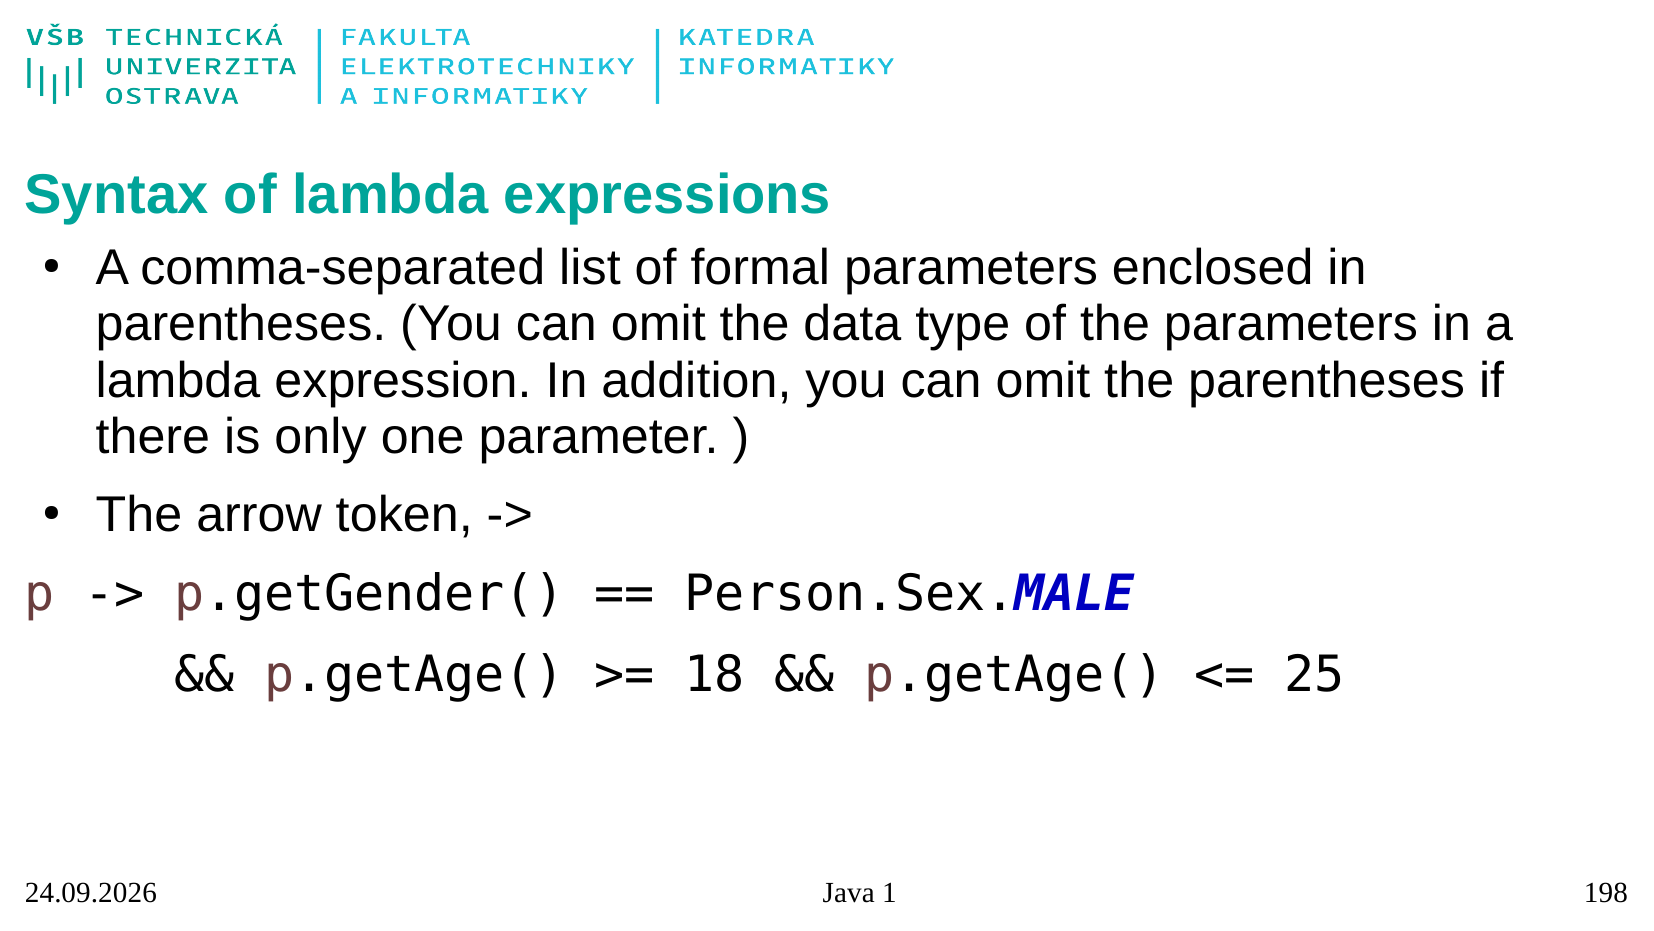

# Syntax of lambda expressions
A comma-separated list of formal parameters enclosed in parentheses. (You can omit the data type of the parameters in a lambda expression. In addition, you can omit the parentheses if there is only one parameter. )
The arrow token, ->
p -> p.getGender() == Person.Sex.MALE
 && p.getAge() >= 18 && p.getAge() <= 25
Java 1
198